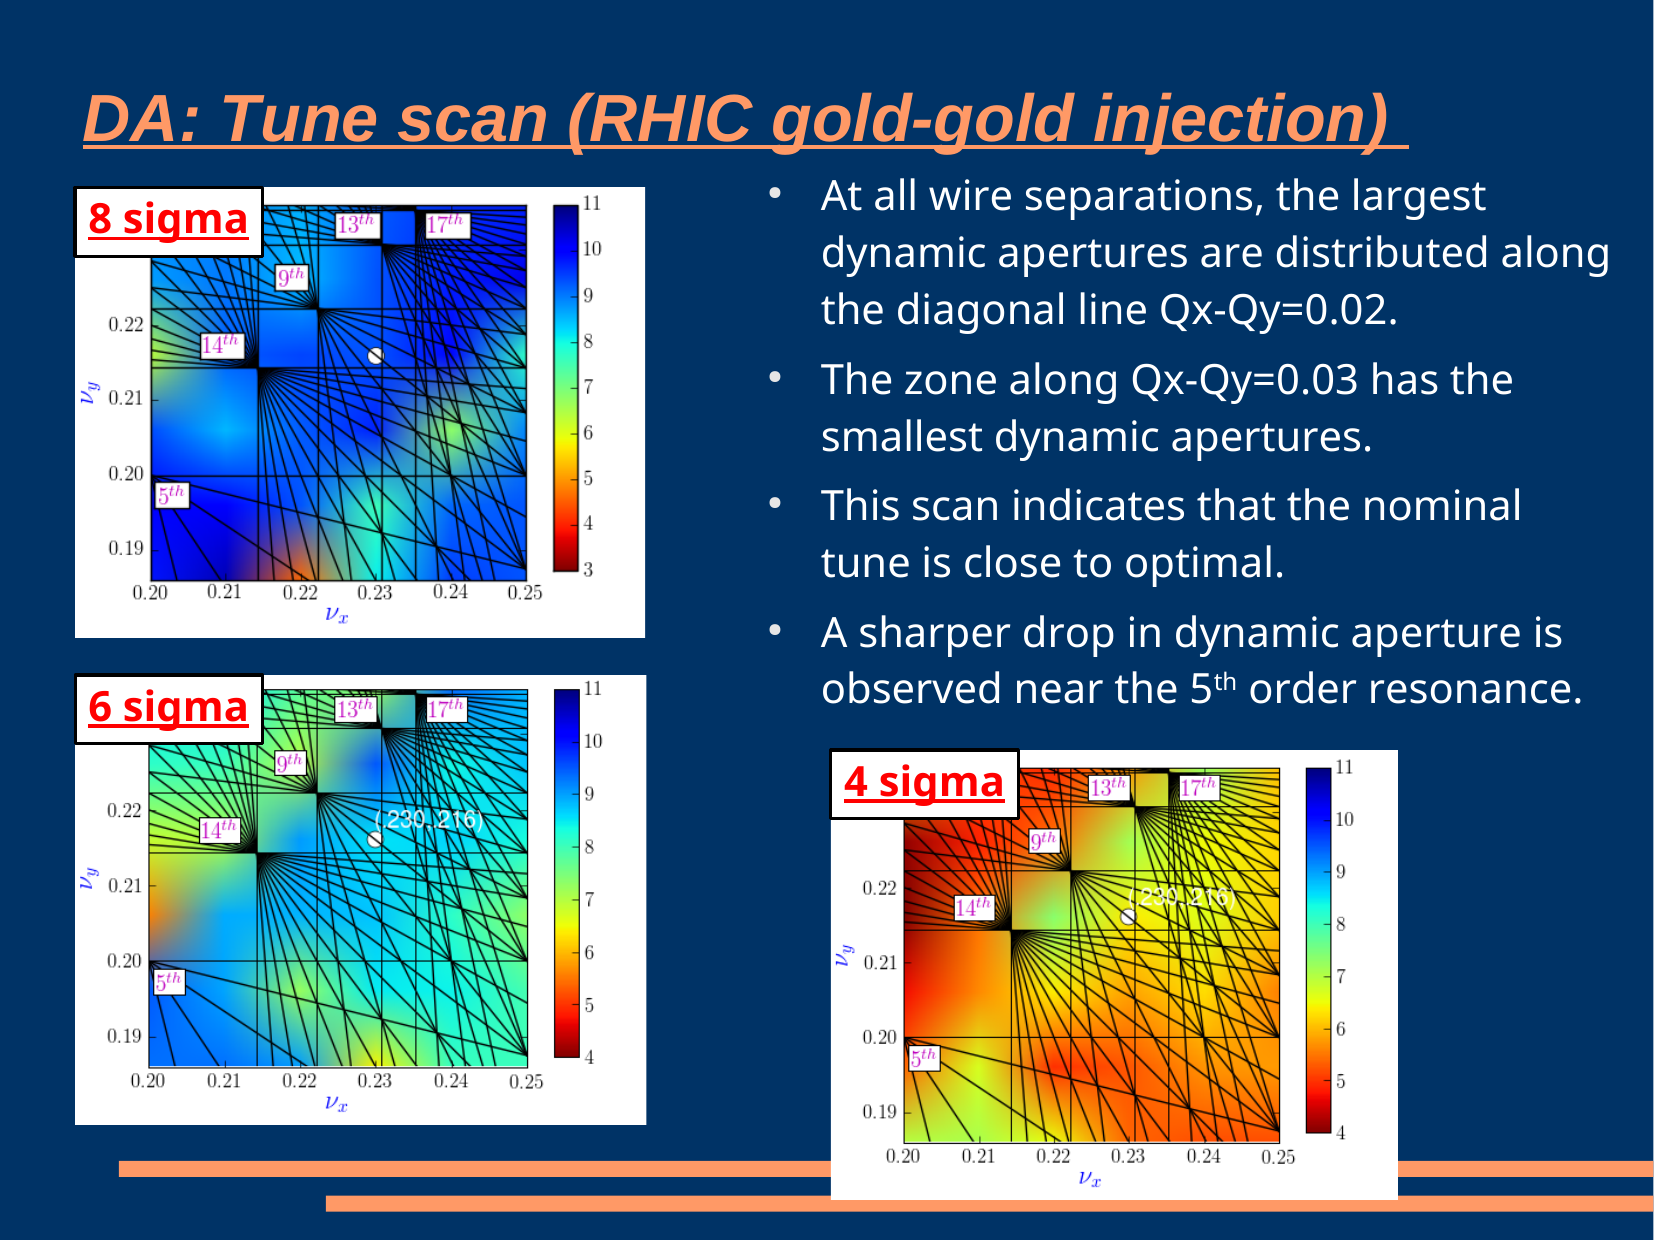

# DA: Tune scan (RHIC gold-gold injection)
At all wire separations, the largest dynamic apertures are distributed along the diagonal line Qx-Qy=0.02.
The zone along Qx-Qy=0.03 has the smallest dynamic apertures.
This scan indicates that the nominal tune is close to optimal.
A sharper drop in dynamic aperture is observed near the 5th order resonance.
8 sigma
6 sigma
4 sigma